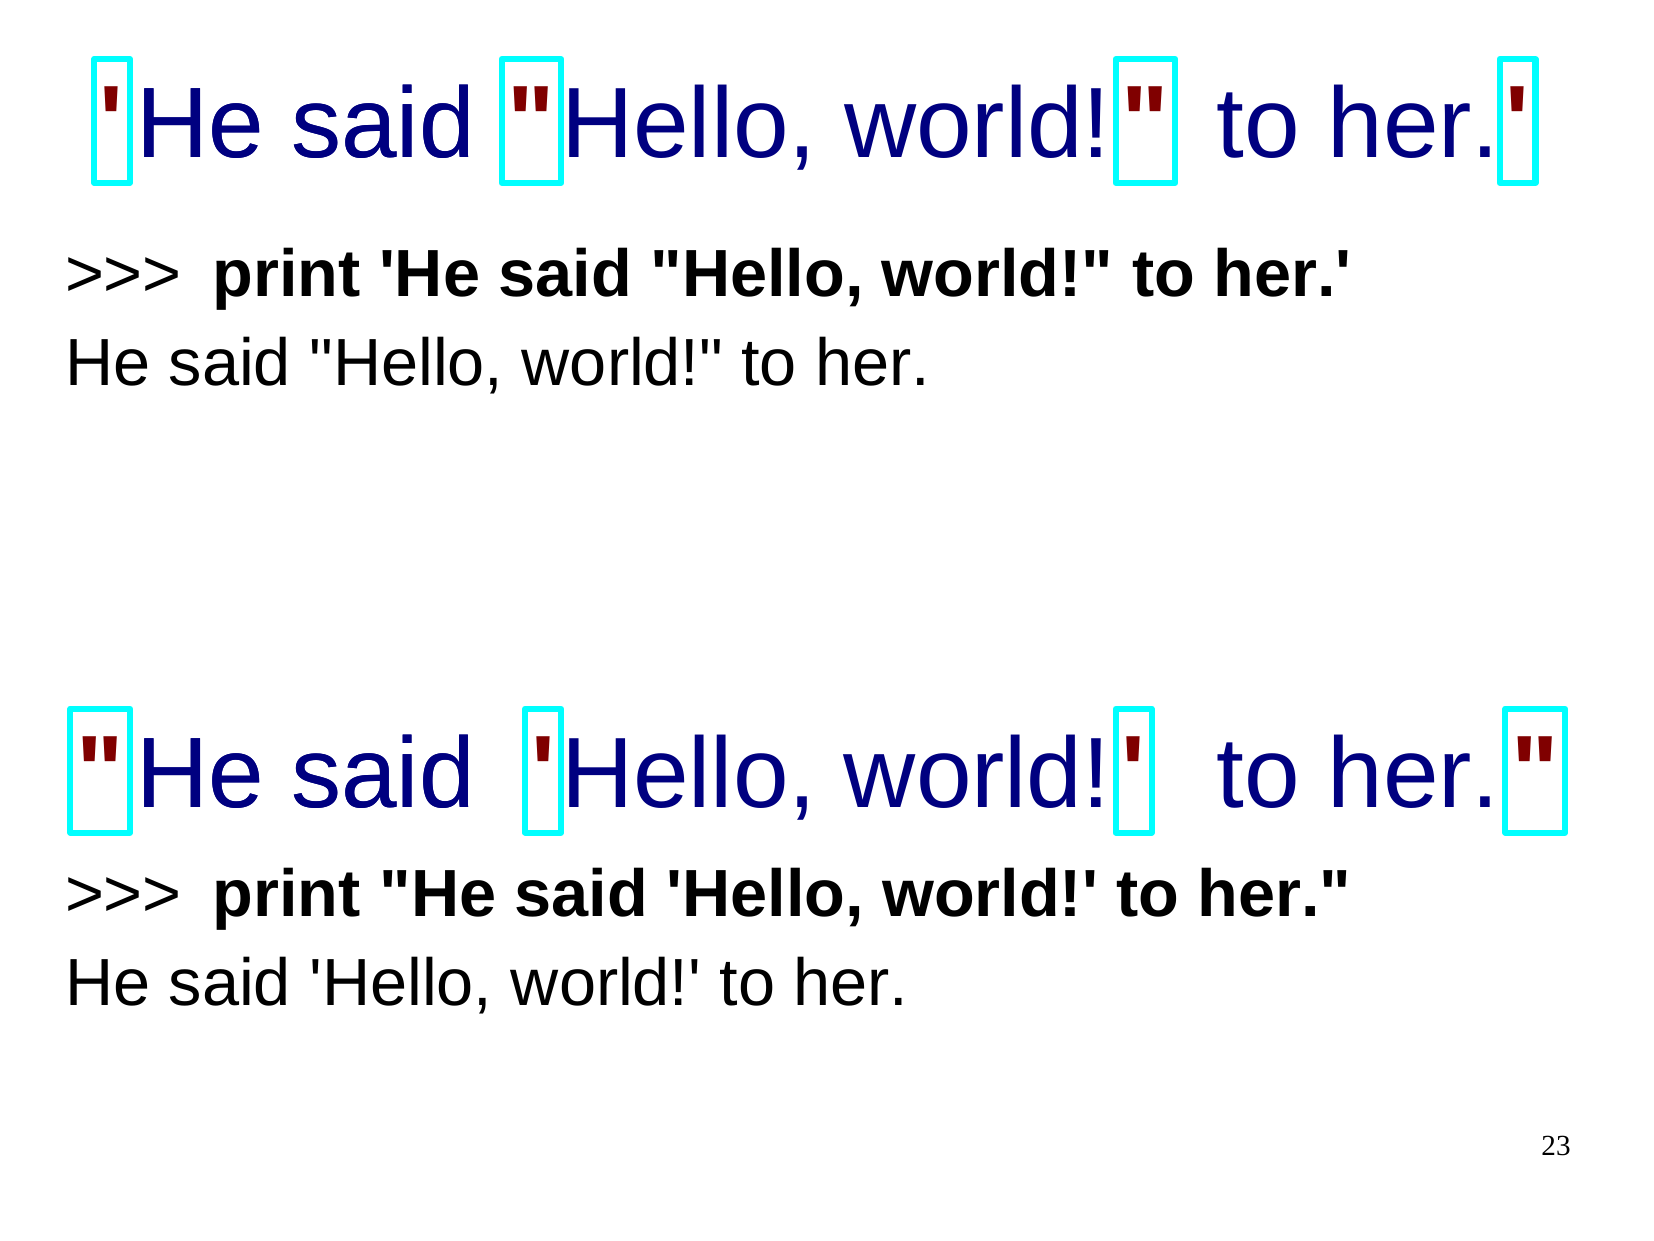

'
"
"
'
He said
He said
Hello, world!
to her.
>>>
print 'He said "Hello, world!" to her.'
He said "Hello, world!" to her.
"
'
'
"
He said
He said
Hello, world!
to her.
>>>
print "He said 'Hello, world!' to her."
He said 'Hello, world!' to her.
23